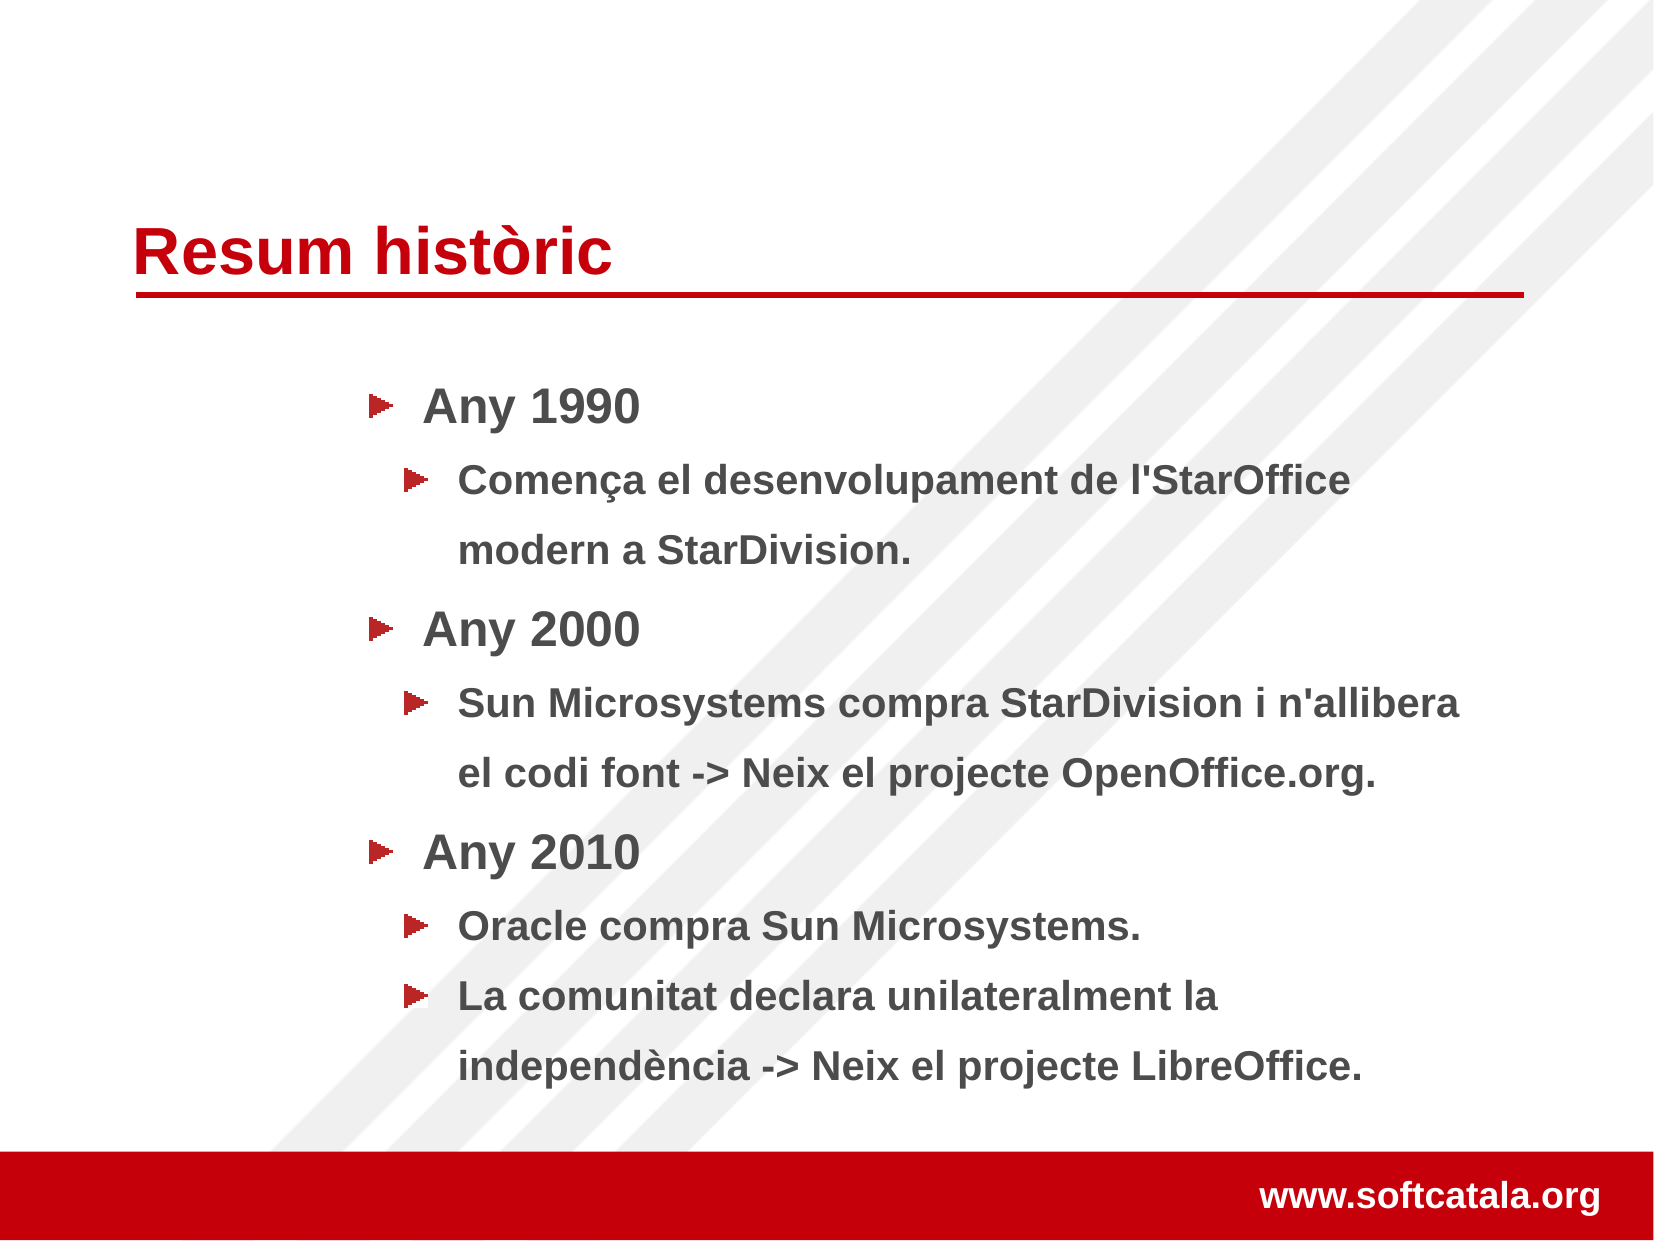

Resum històric
Any 1990
Comença el desenvolupament de l'StarOffice modern a StarDivision.
Any 2000
Sun Microsystems compra StarDivision i n'allibera el codi font -> Neix el projecte OpenOffice.org.
Any 2010
Oracle compra Sun Microsystems.
La comunitat declara unilateralment la independència -> Neix el projecte LibreOffice.
 www.softcatala.org